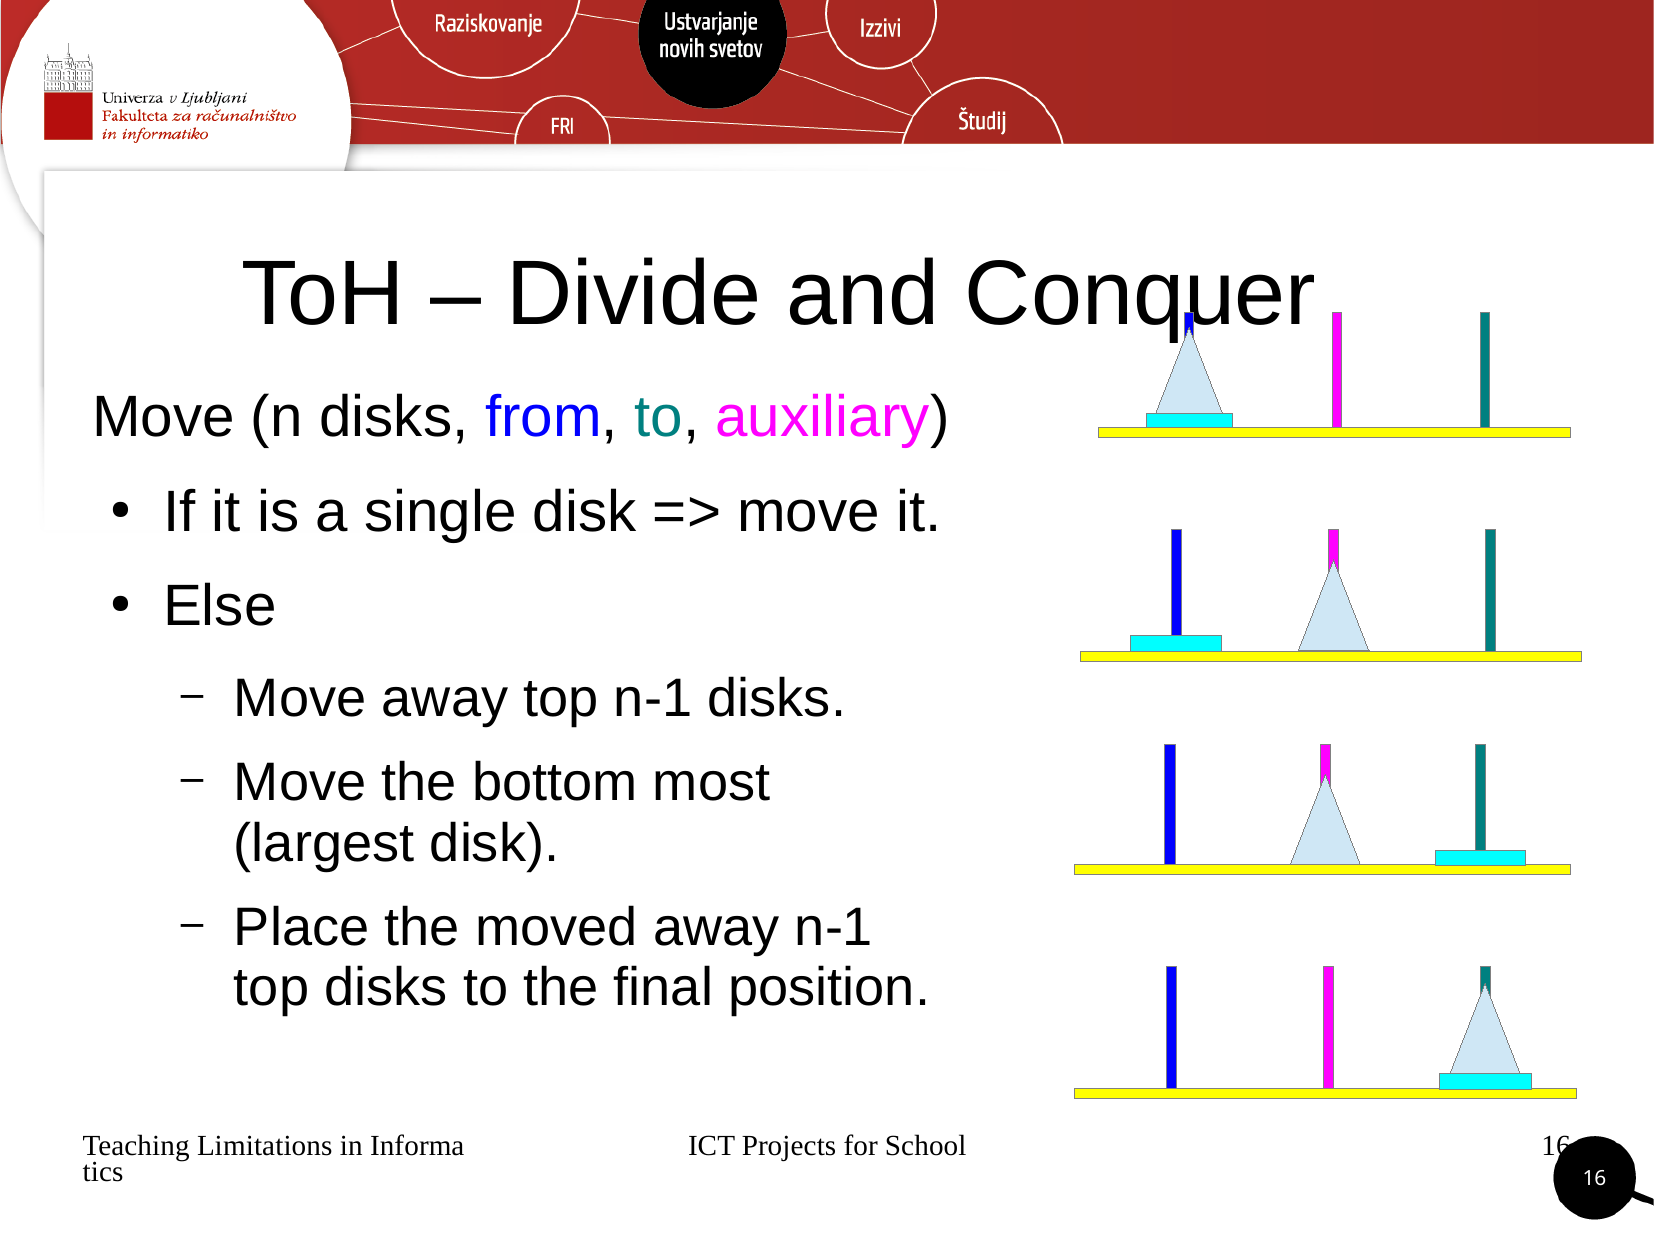

# ToH – Divide and Conquer
Move (n disks, from, to, auxiliary)
If it is a single disk => move it.
Else
Move away top n-1 disks.
Move the bottom most (largest disk).
Place the moved away n-1 top disks to the final position.
Teaching Limitations in Informatics
ICT Projects for School
16